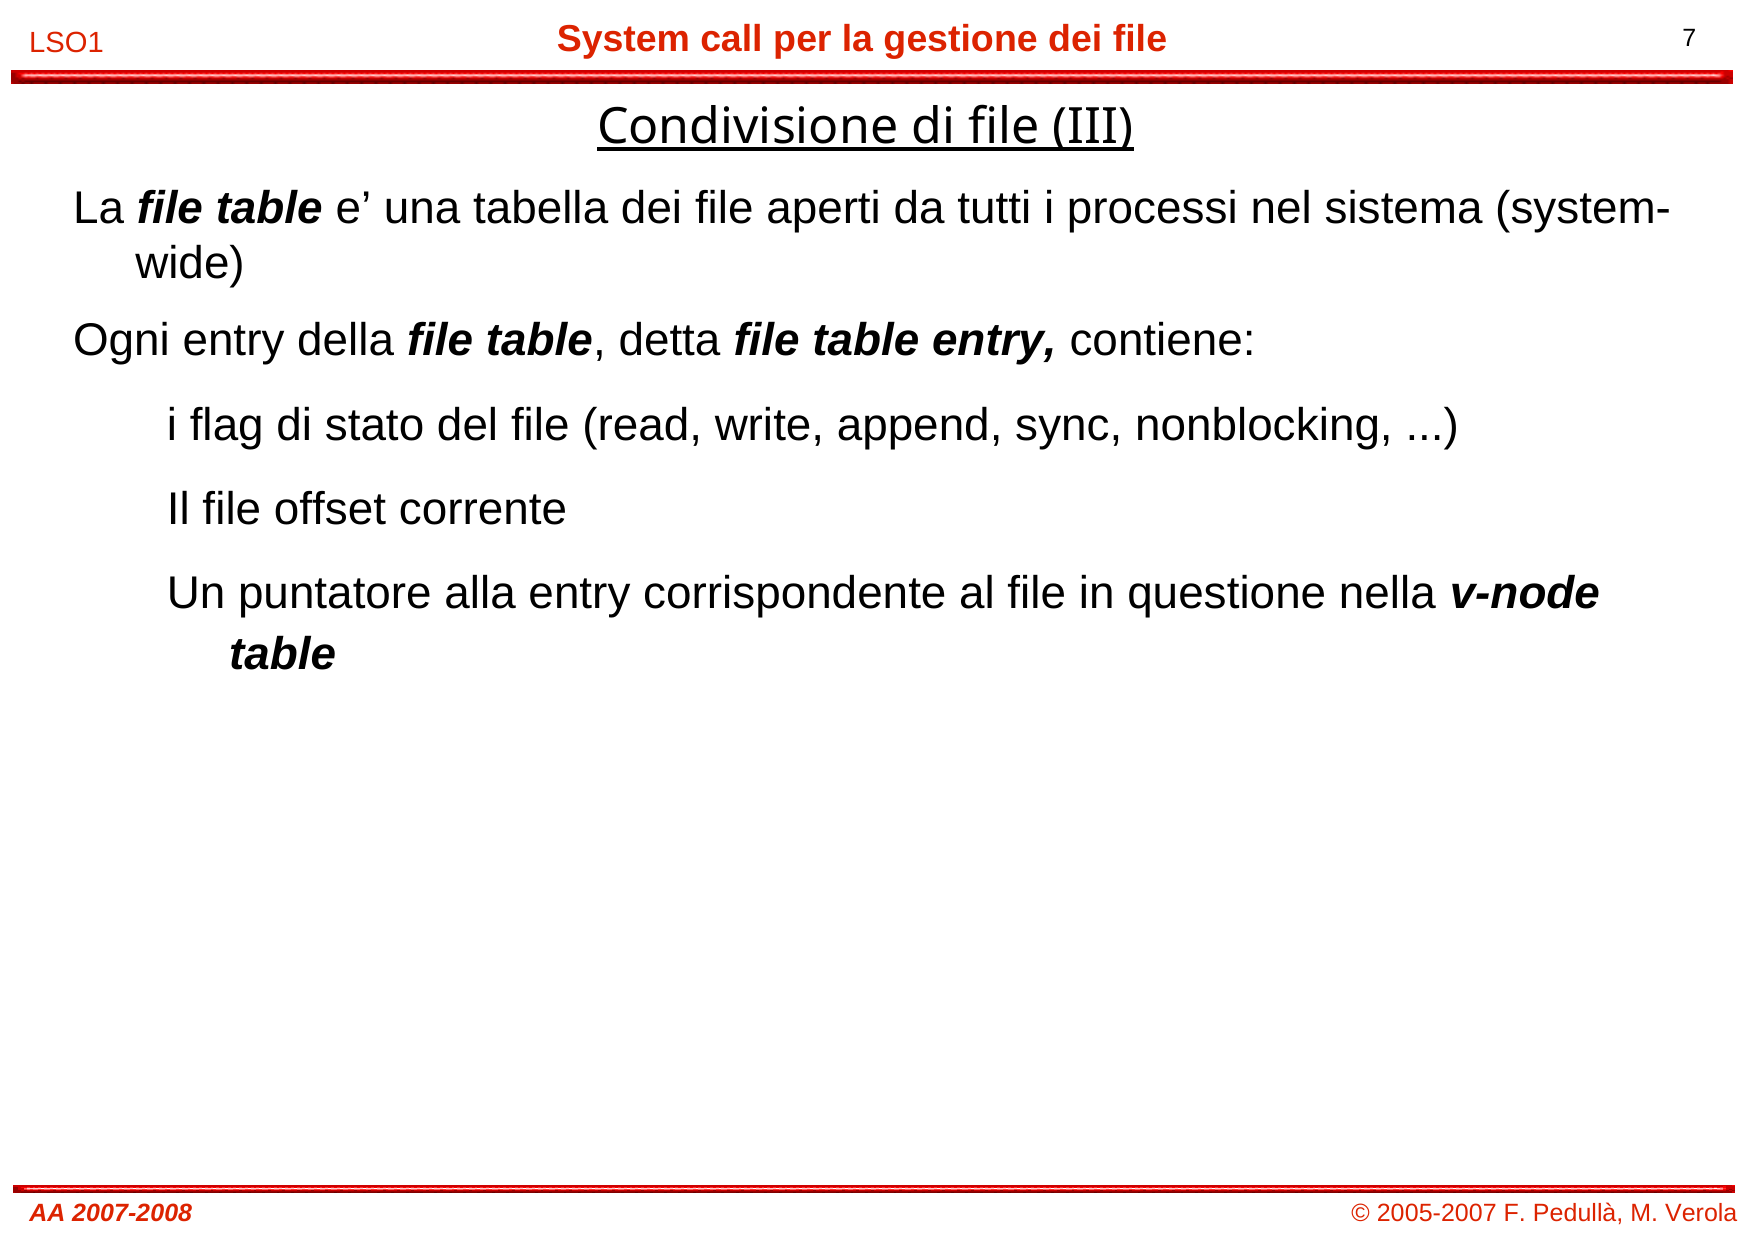

Condivisione di file (III)
# La file table e’ una tabella dei file aperti da tutti i processi nel sistema (system-wide)
Ogni entry della file table, detta file table entry, contiene:
i flag di stato del file (read, write, append, sync, nonblocking, ...)
Il file offset corrente
Un puntatore alla entry corrispondente al file in questione nella v-node table